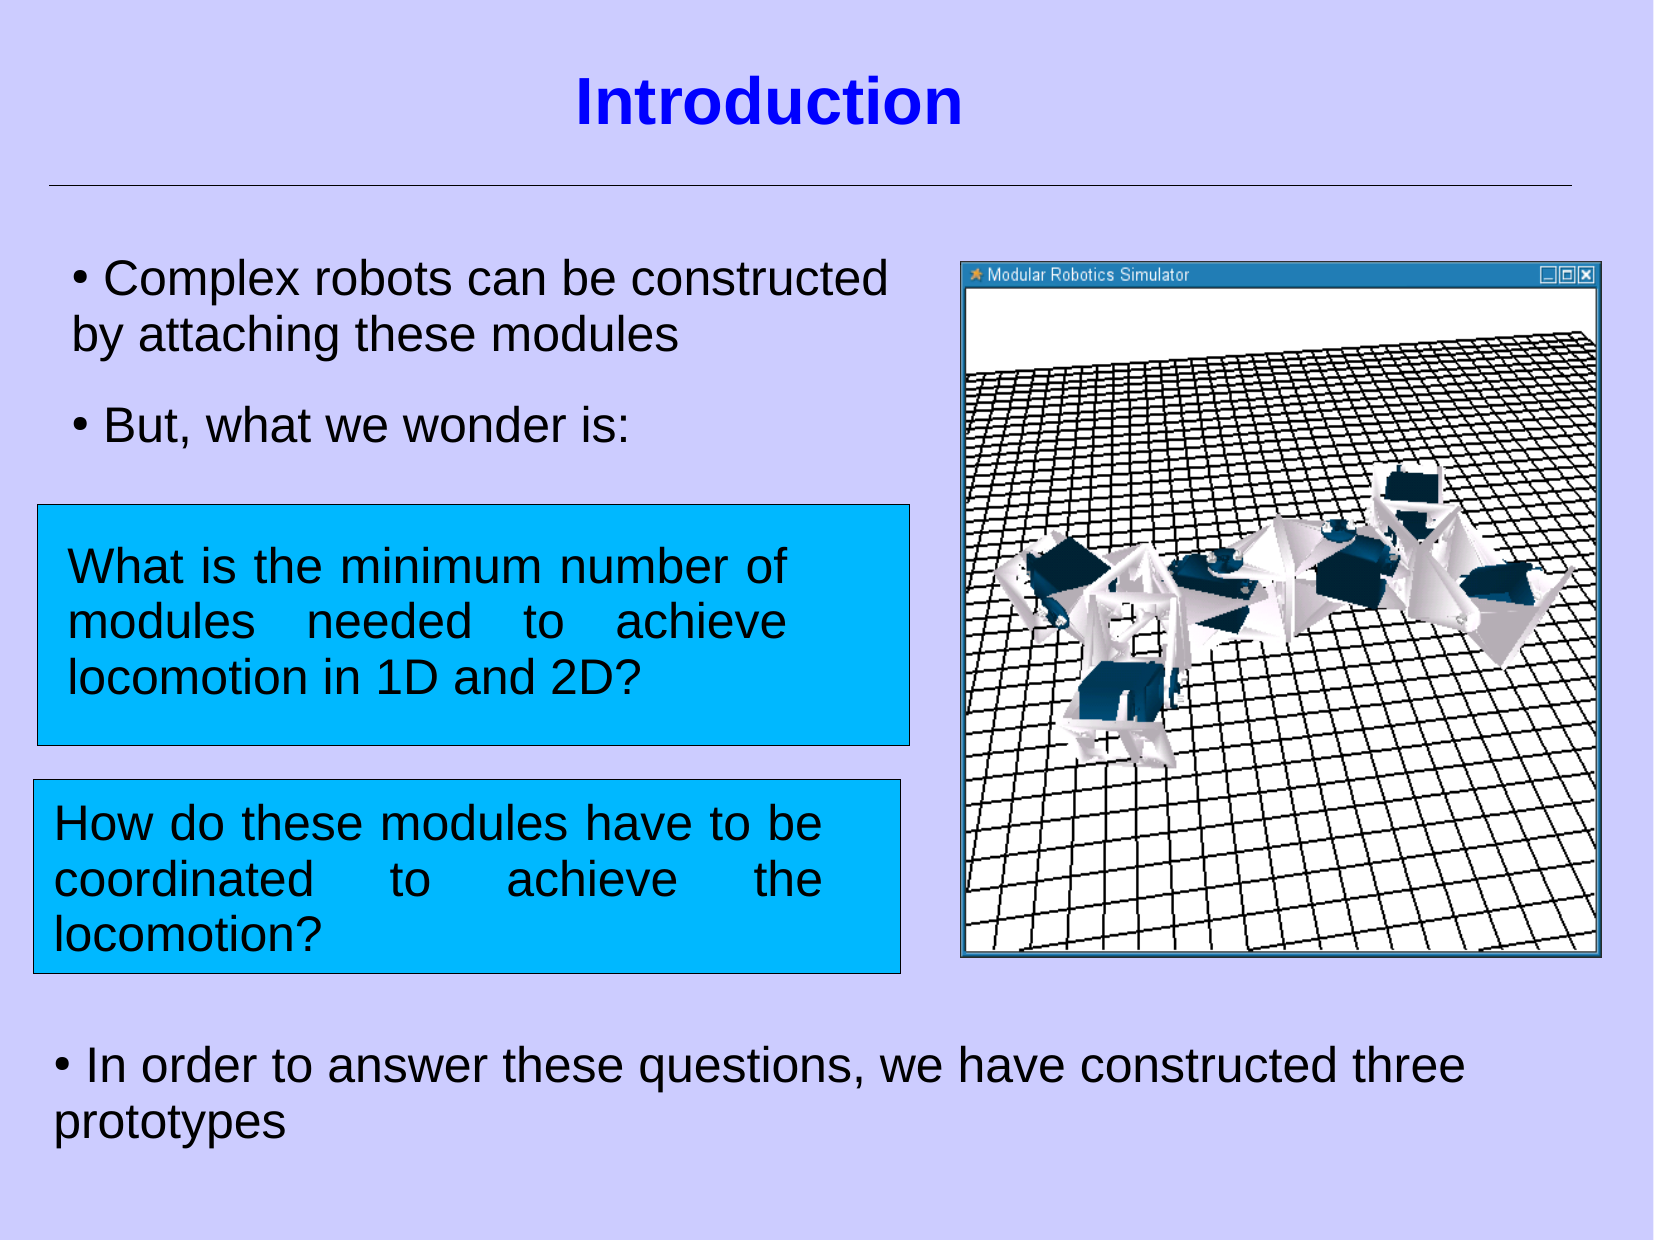

# Introduction
 Complex robots can be constructed by attaching these modules
 But, what we wonder is:
What is the minimum number of modules needed to achieve locomotion in 1D and 2D?
How do these modules have to be coordinated to achieve the locomotion?
 In order to answer these questions, we have constructed three prototypes